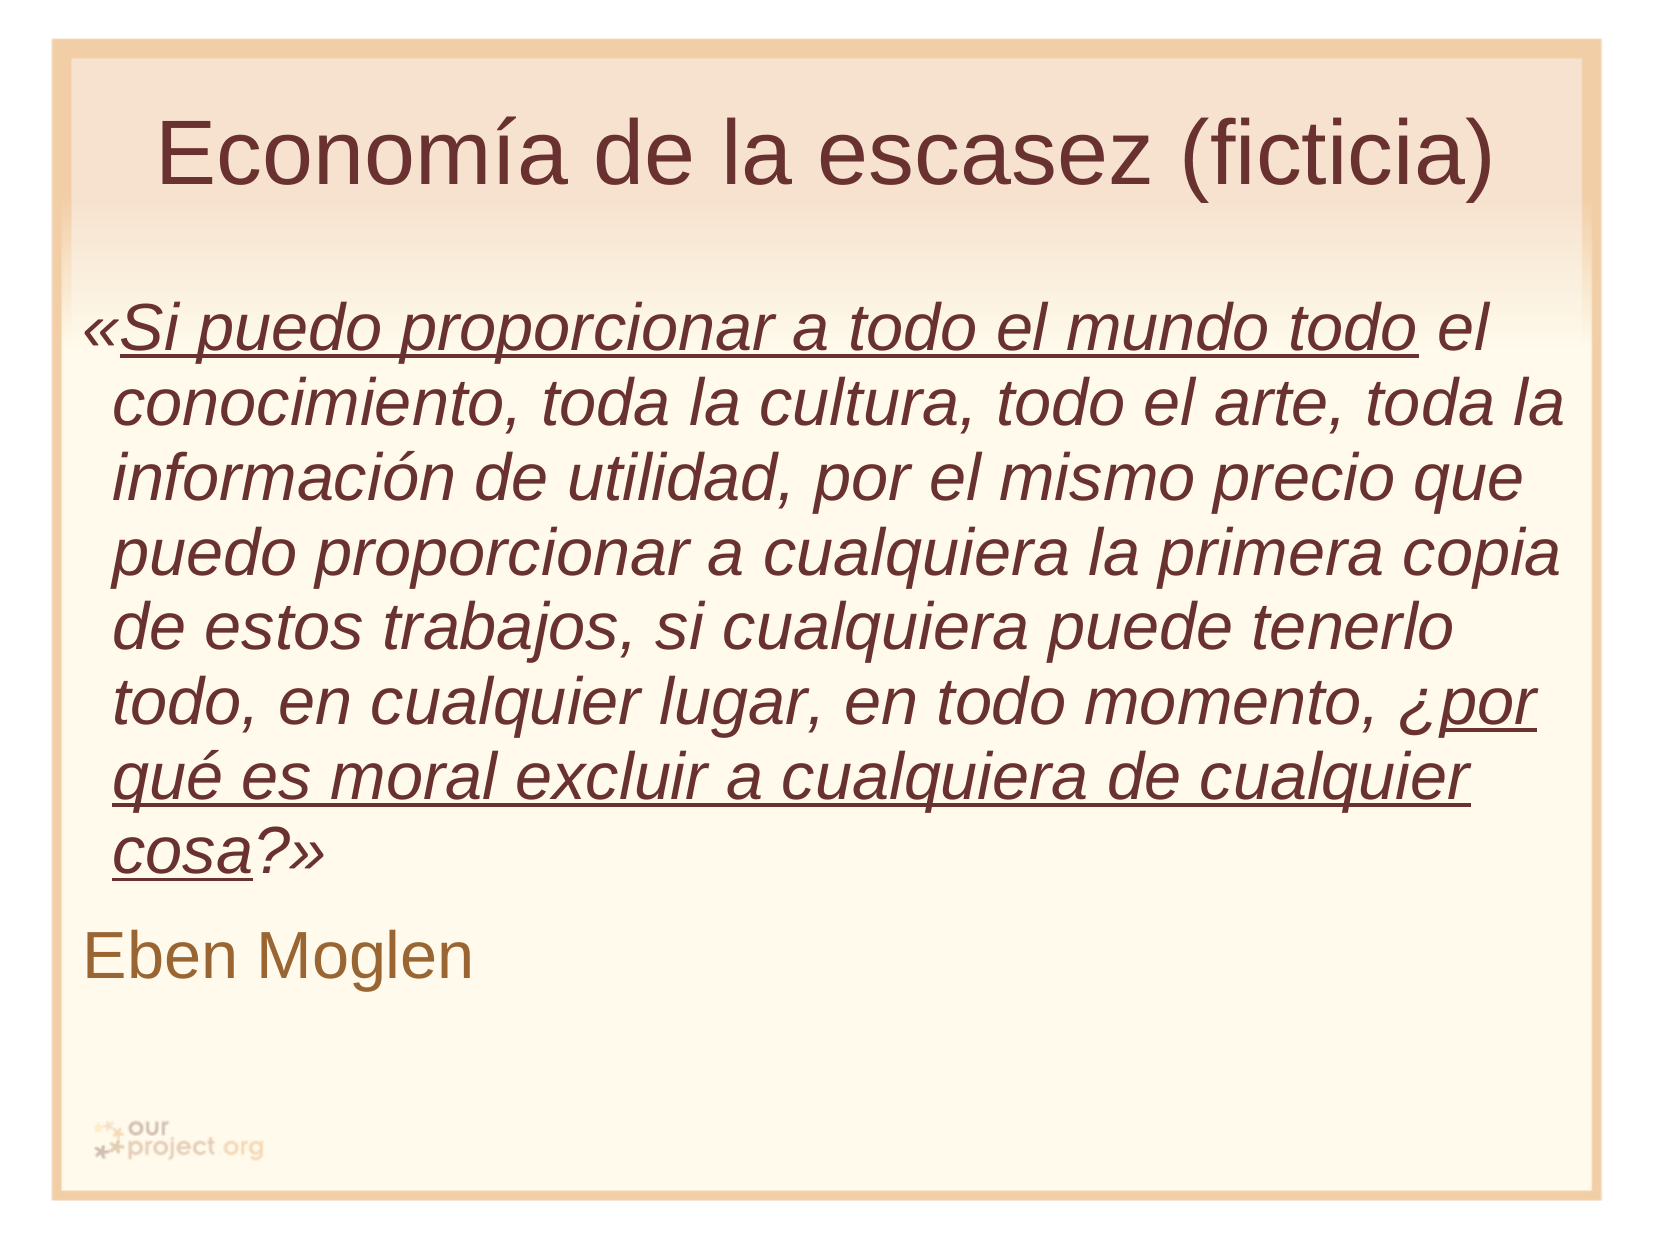

# Economía de la escasez (ficticia)
«Si puedo proporcionar a todo el mundo todo el conocimiento, toda la cultura, todo el arte, toda la información de utilidad, por el mismo precio que puedo proporcionar a cualquiera la primera copia de estos trabajos, si cualquiera puede tenerlo todo, en cualquier lugar, en todo momento, ¿por qué es moral excluir a cualquiera de cualquier cosa?»
Eben Moglen